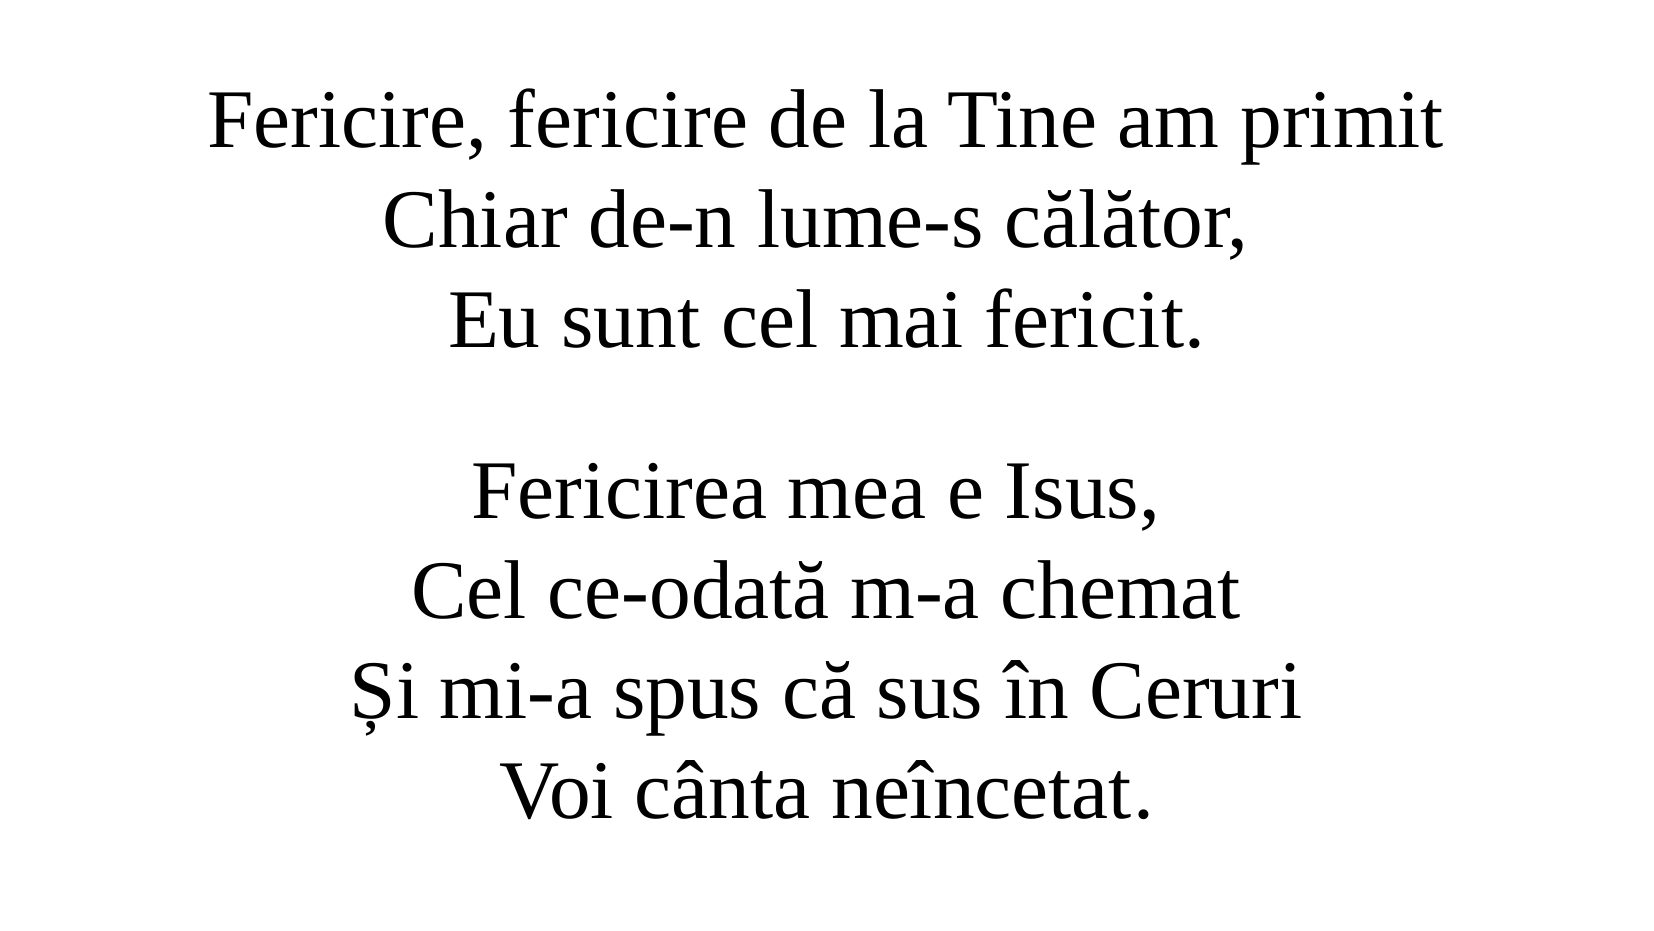

# Fericire, fericire de la Tine am primit
Chiar de-n lume-s călător,
Eu sunt cel mai fericit.
Fericirea mea e Isus,
Cel ce-odată m-a chemat
Și mi-a spus că sus în Ceruri
Voi cânta neîncetat.